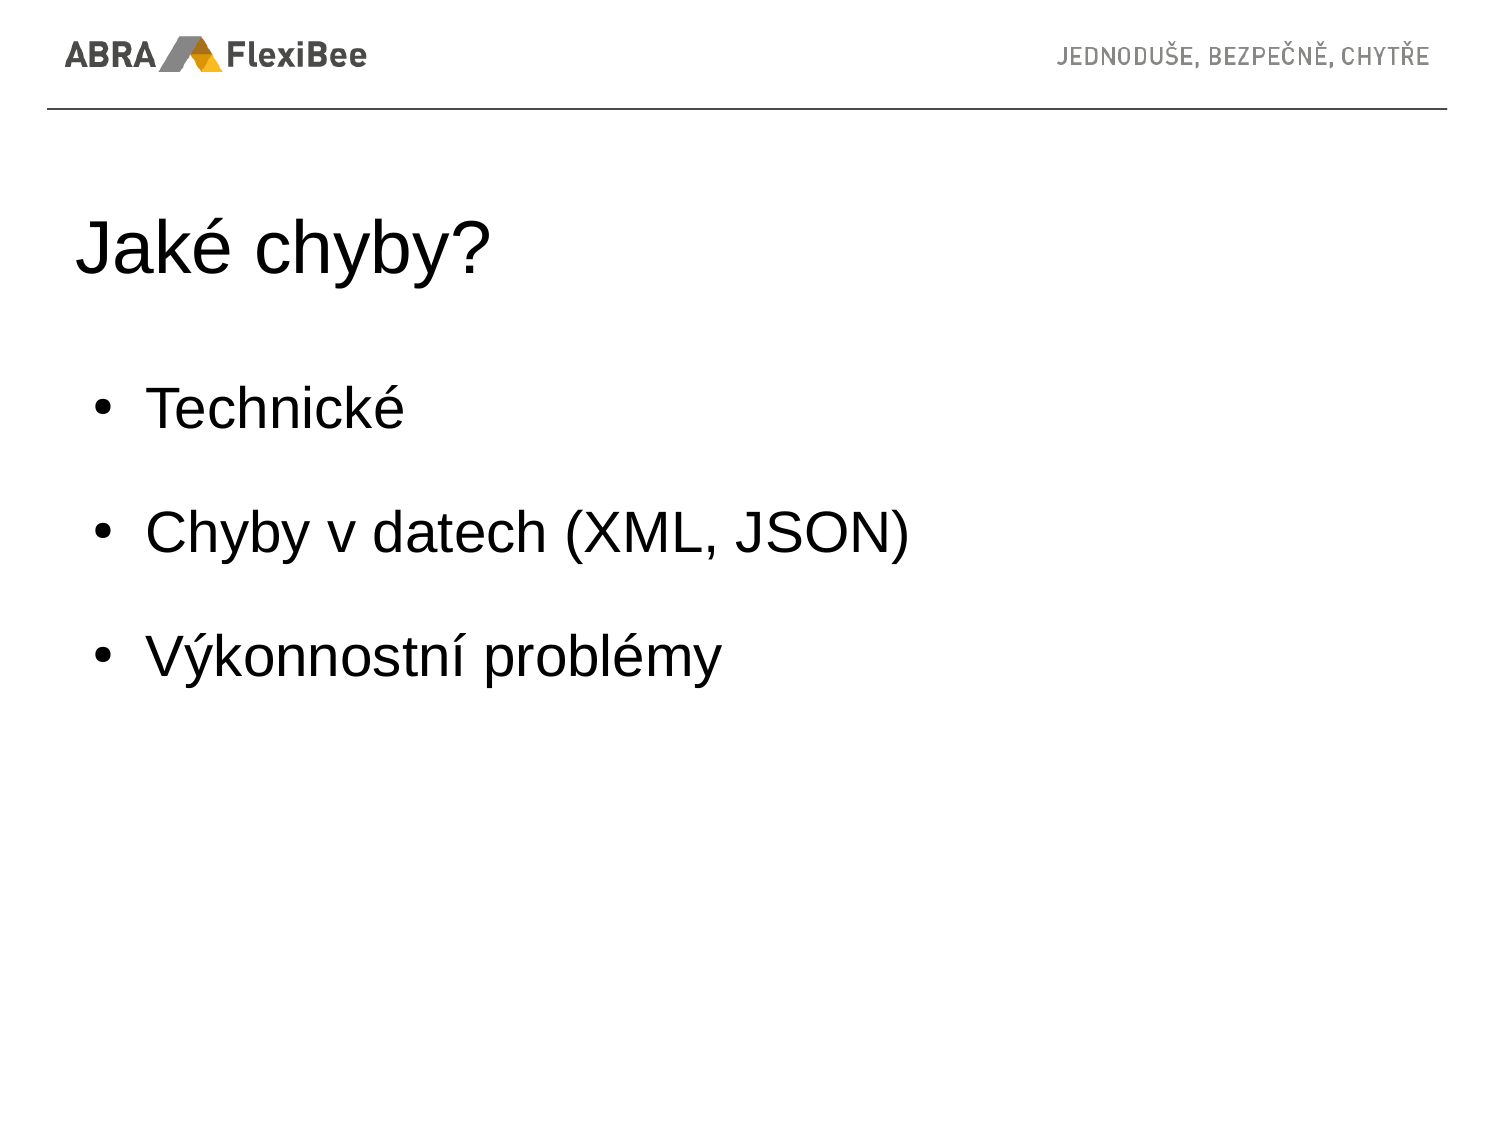

# Jaké chyby?
Technické
Chyby v datech (XML, JSON)
Výkonnostní problémy